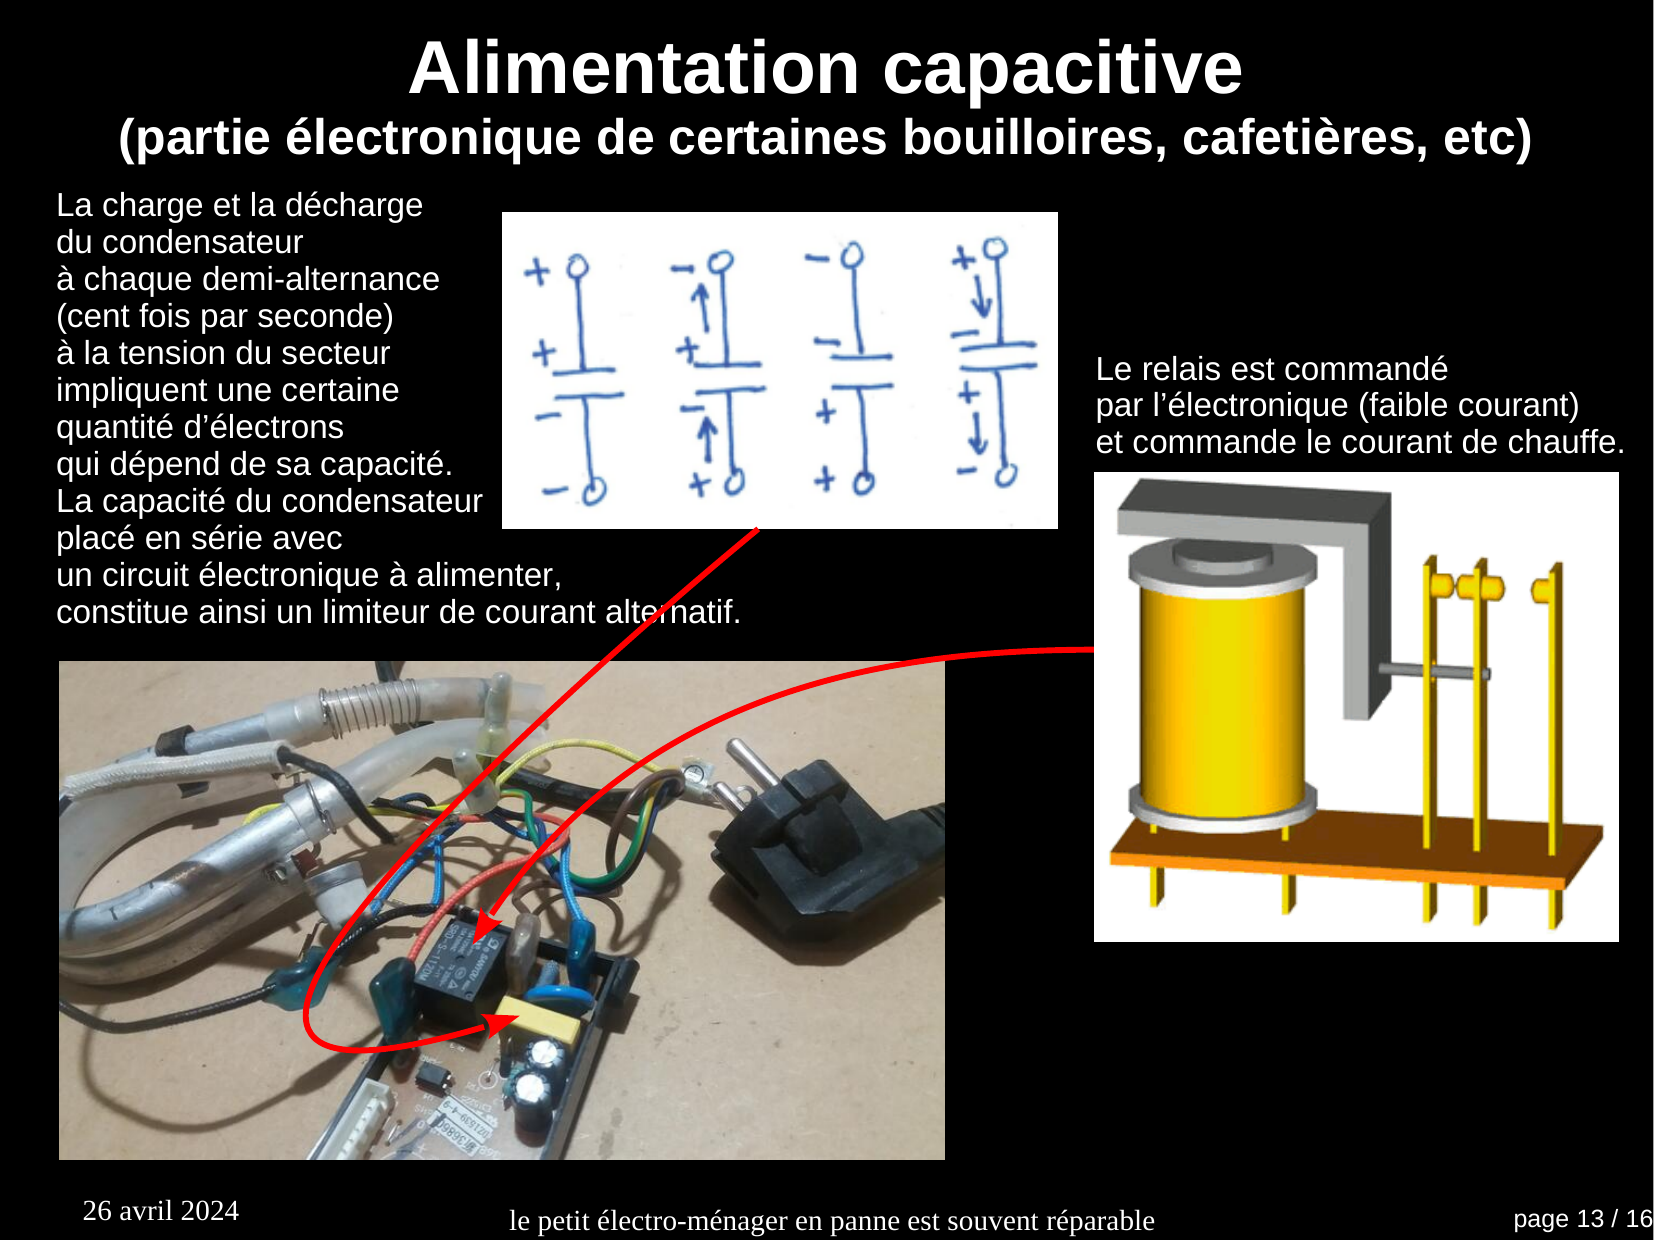

# Alimentation capacitive (partie électronique de certaines bouilloires, cafetières, etc)
La charge et la décharge
du condensateur
à chaque demi-alternance
(cent fois par seconde)
à la tension du secteur
impliquent une certaine
quantité d’électrons
qui dépend de sa capacité.
La capacité du condensateur
placé en série avec
un circuit électronique à alimenter,
constitue ainsi un limiteur de courant alternatif.
Le relais est commandé
par l’électronique (faible courant)
et commande le courant de chauffe.